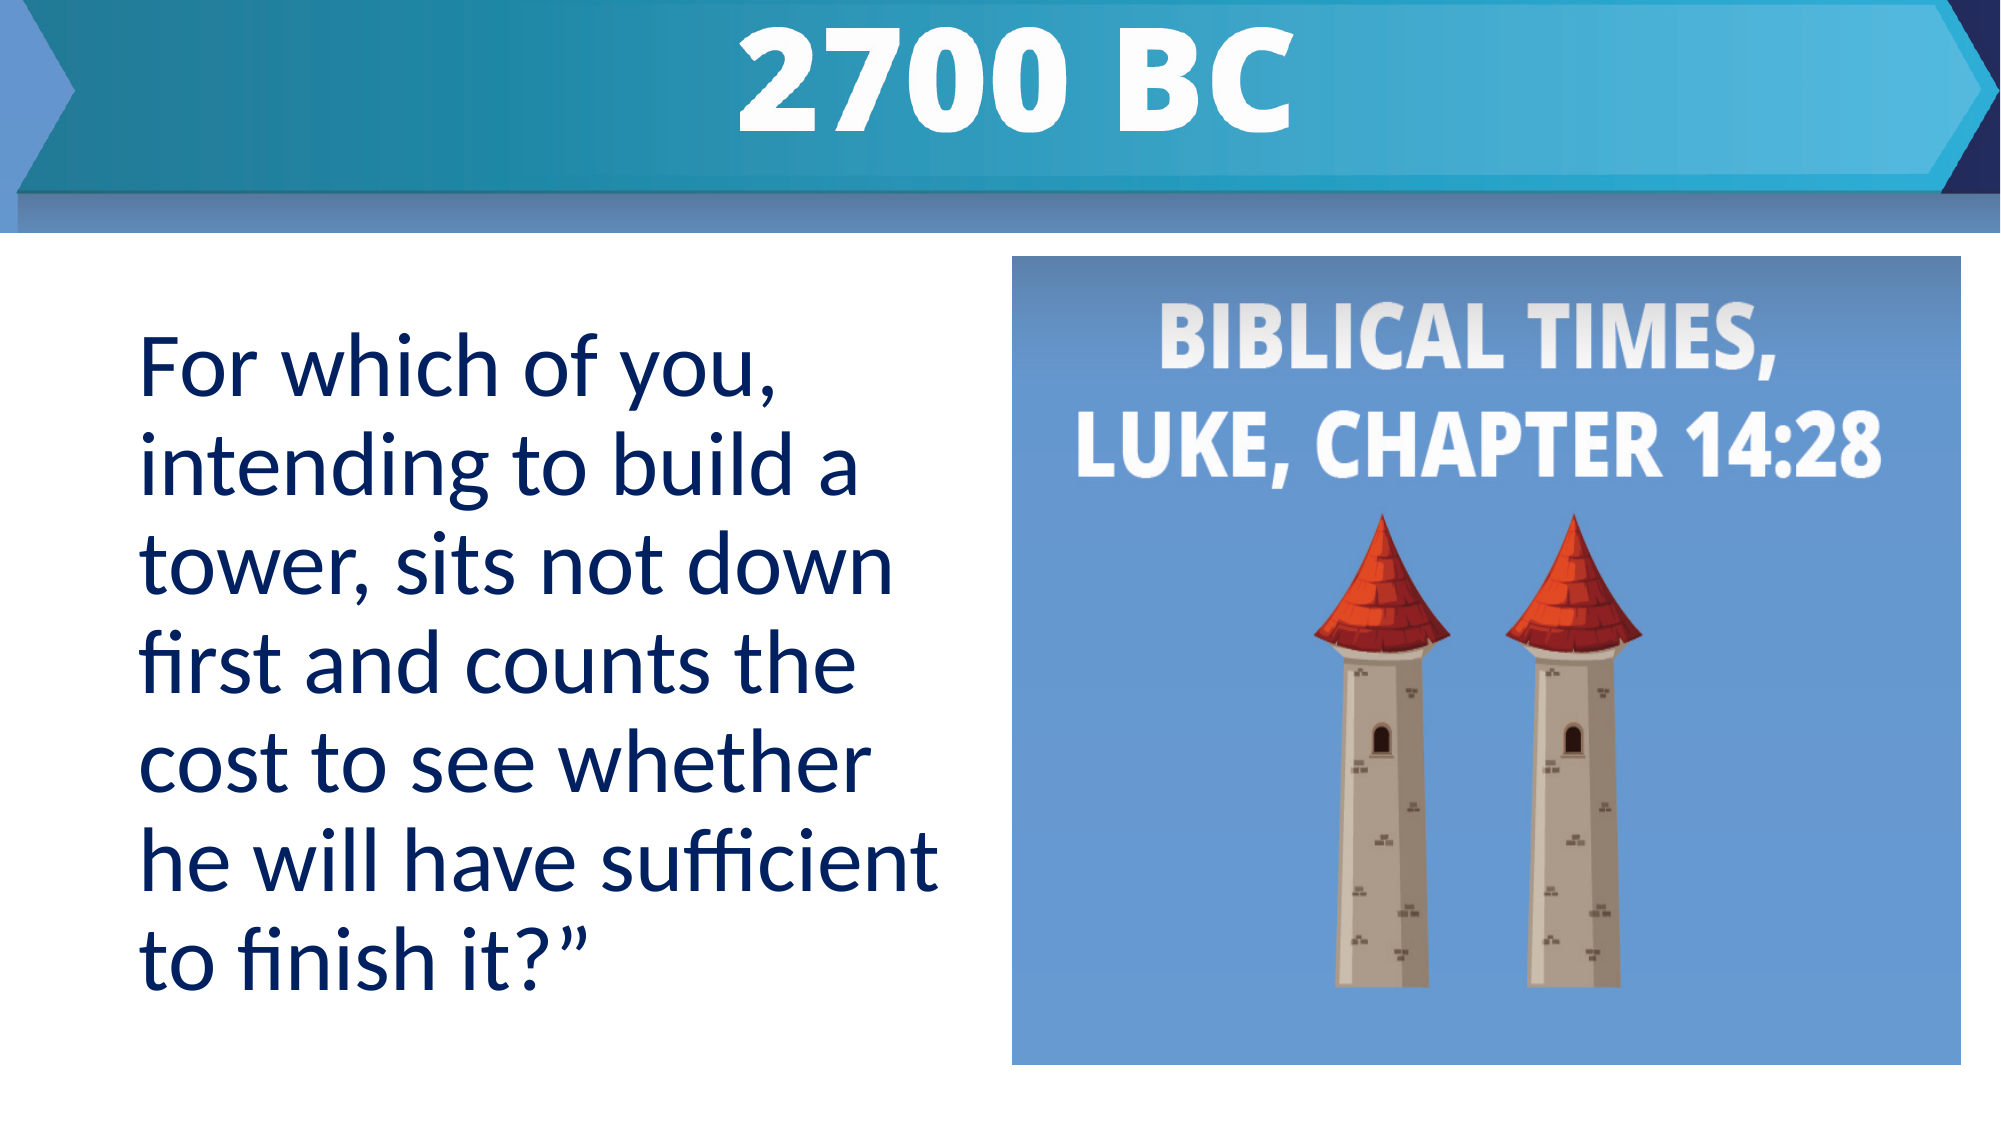

# For which of you, intending to build a tower, sits not down first and counts the cost to see whether he will have sufficient to finish it?”